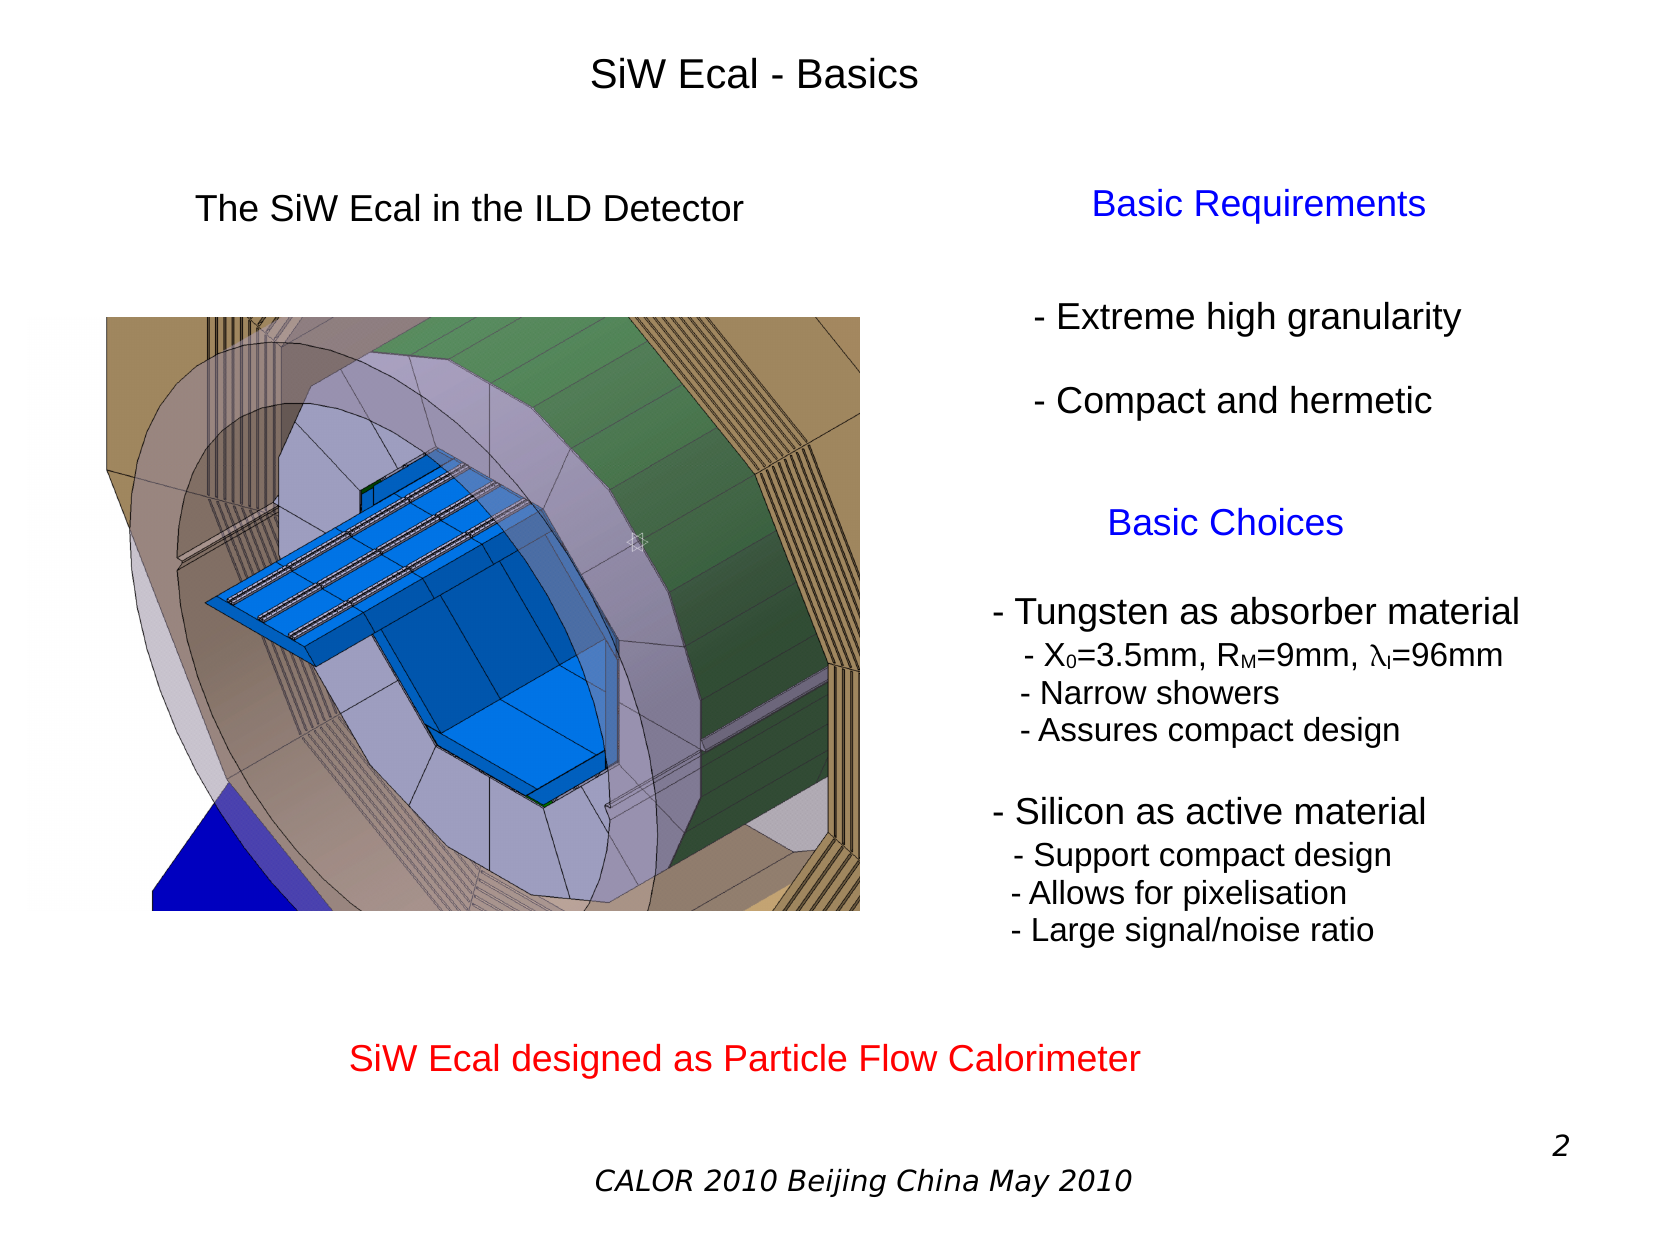

SiW Ecal - Basics
Basic Requirements
The SiW Ecal in the ILD Detector
- Extreme high granularity
- Compact and hermetic
Basic Choices
- Tungsten as absorber material
 - X0=3.5mm, RM=9mm, I=96mm
 - Narrow showers
 - Assures compact design
- Silicon as active material
 - Support compact design
 - Allows for pixelisation
 - Large signal/noise ratio
SiW Ecal designed as Particle Flow Calorimeter
Comite d'evaluation
2